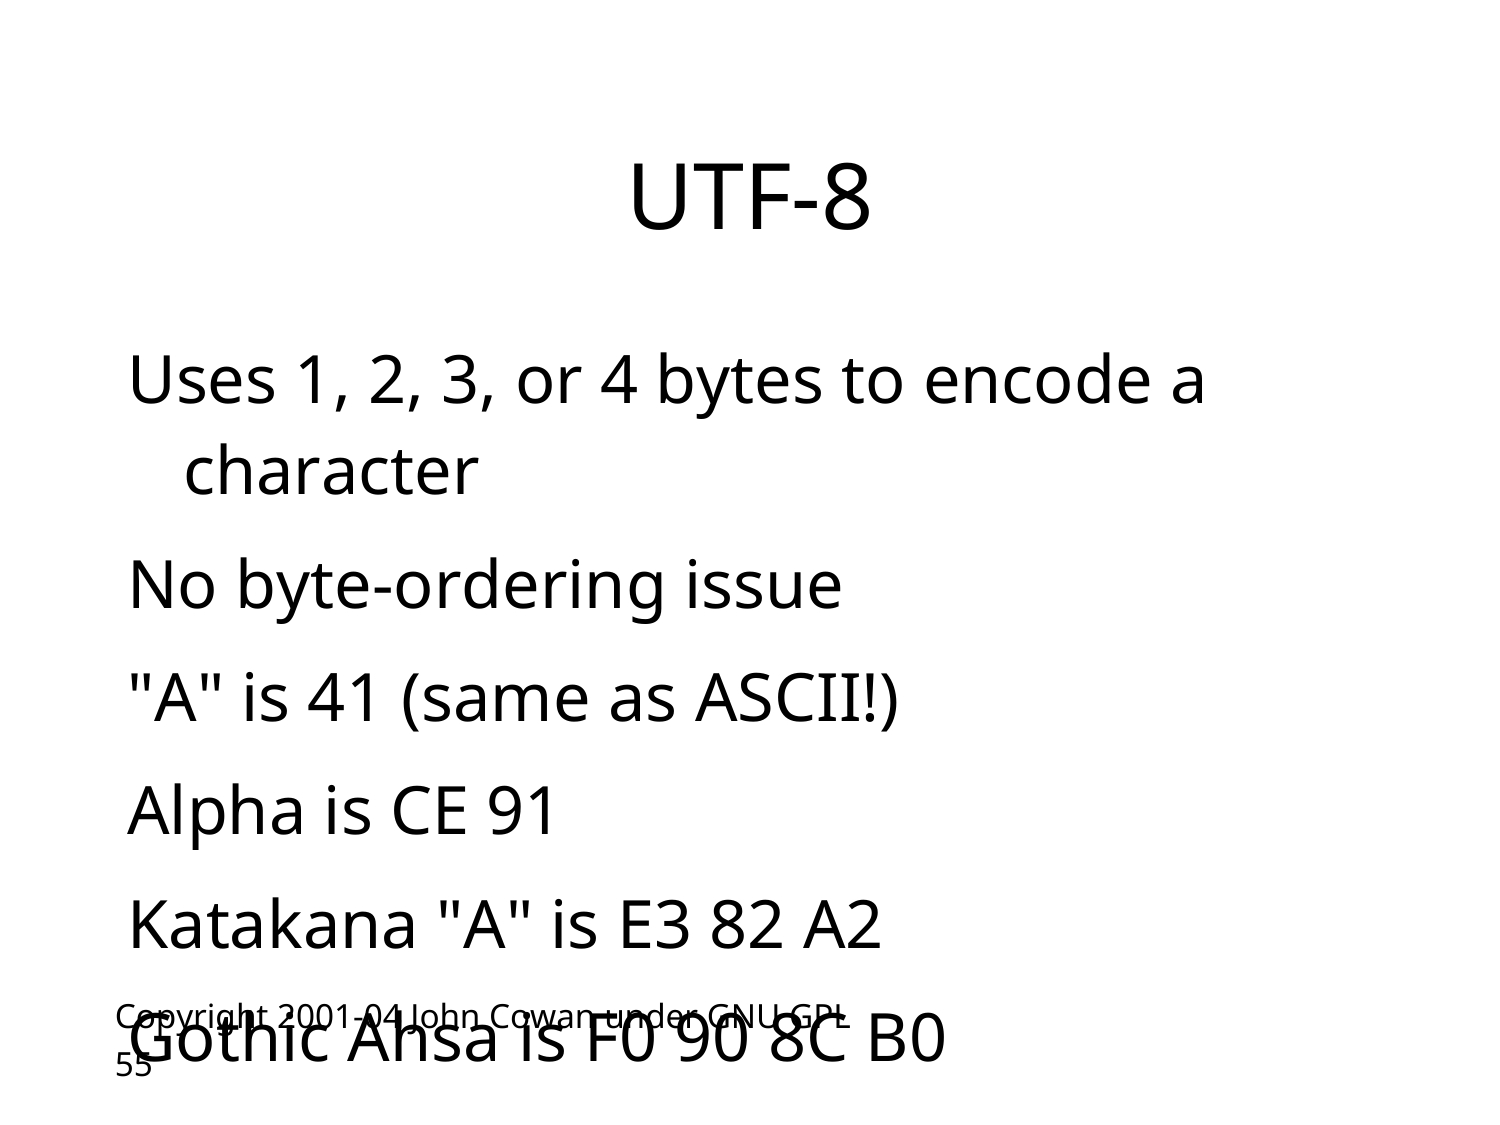

# UTF-8
Uses 1, 2, 3, or 4 bytes to encode a character
No byte-ordering issue
"A" is 41 (same as ASCII!)
Alpha is CE 91
Katakana "A" is E3 82 A2
Gothic Ahsa is F0 90 8C B0